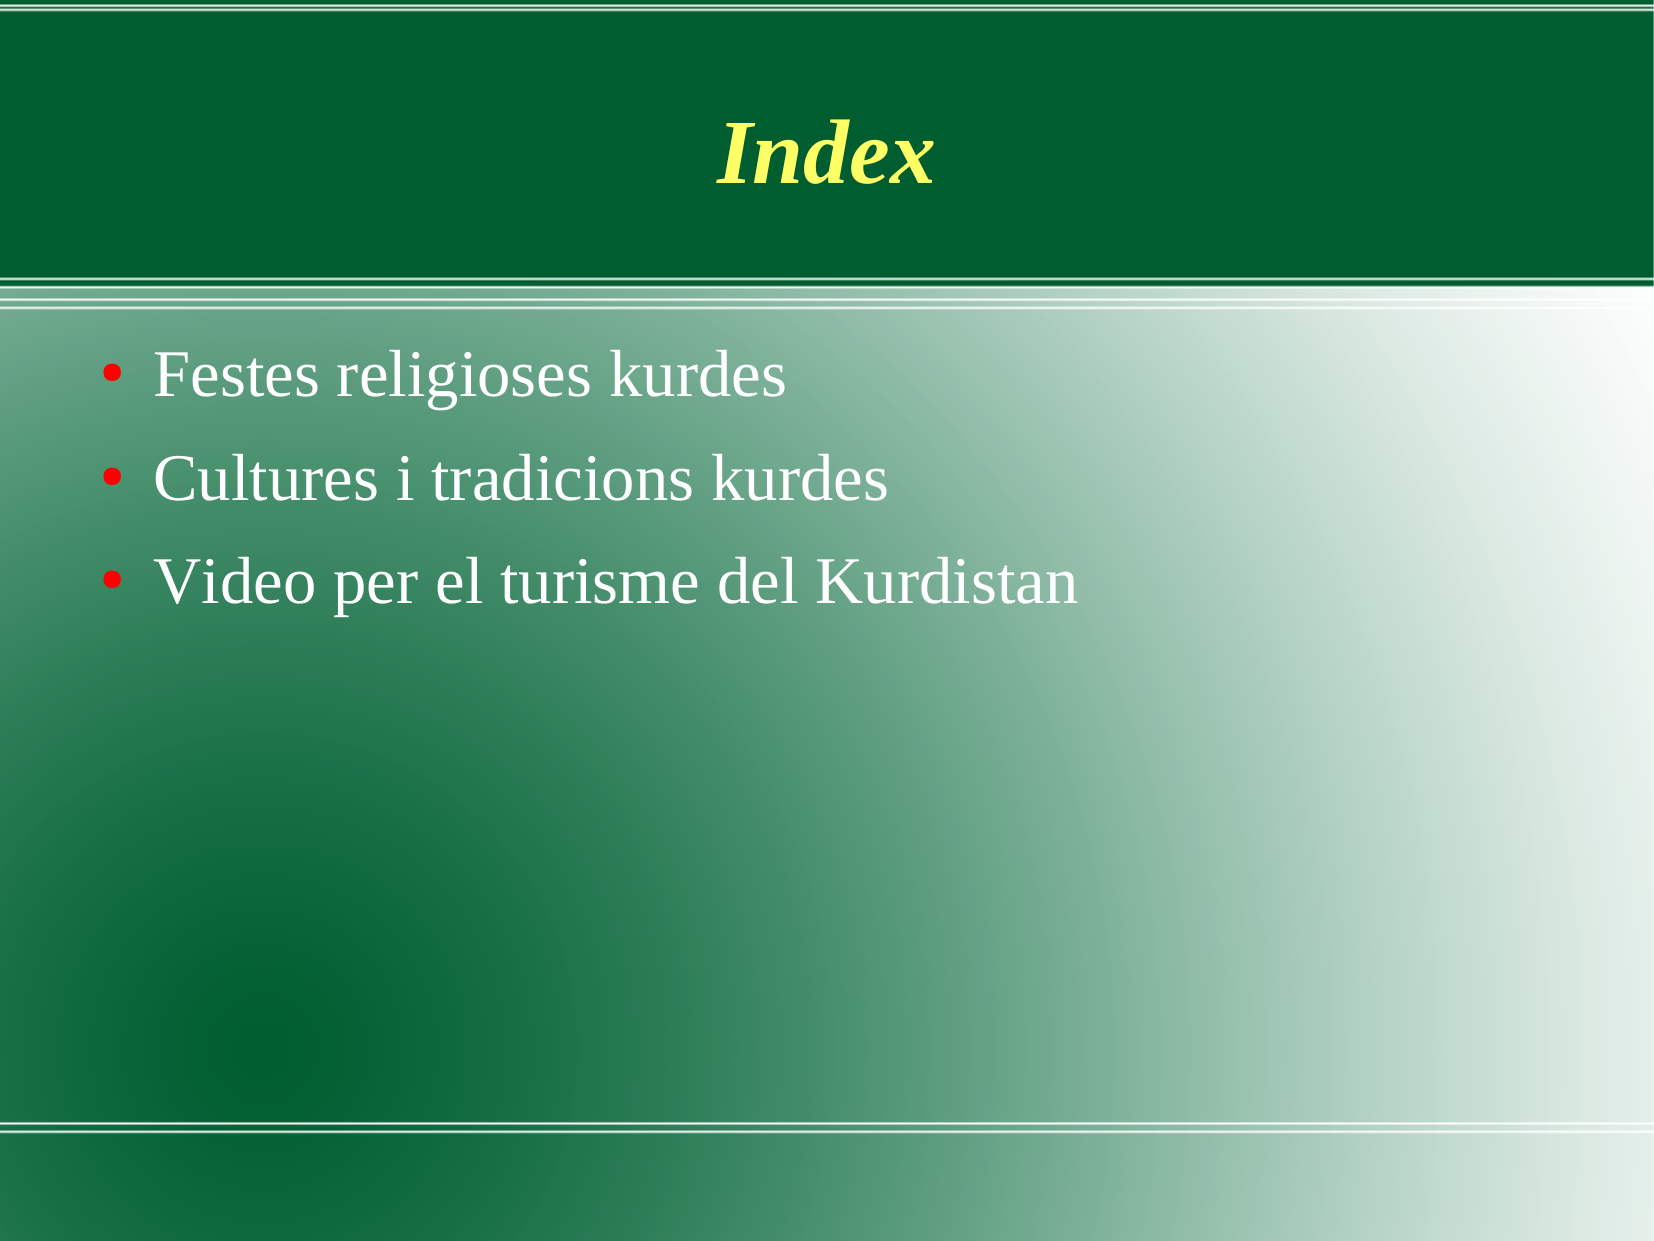

# Index
Festes religioses kurdes
Cultures i tradicions kurdes
Video per el turisme del Kurdistan